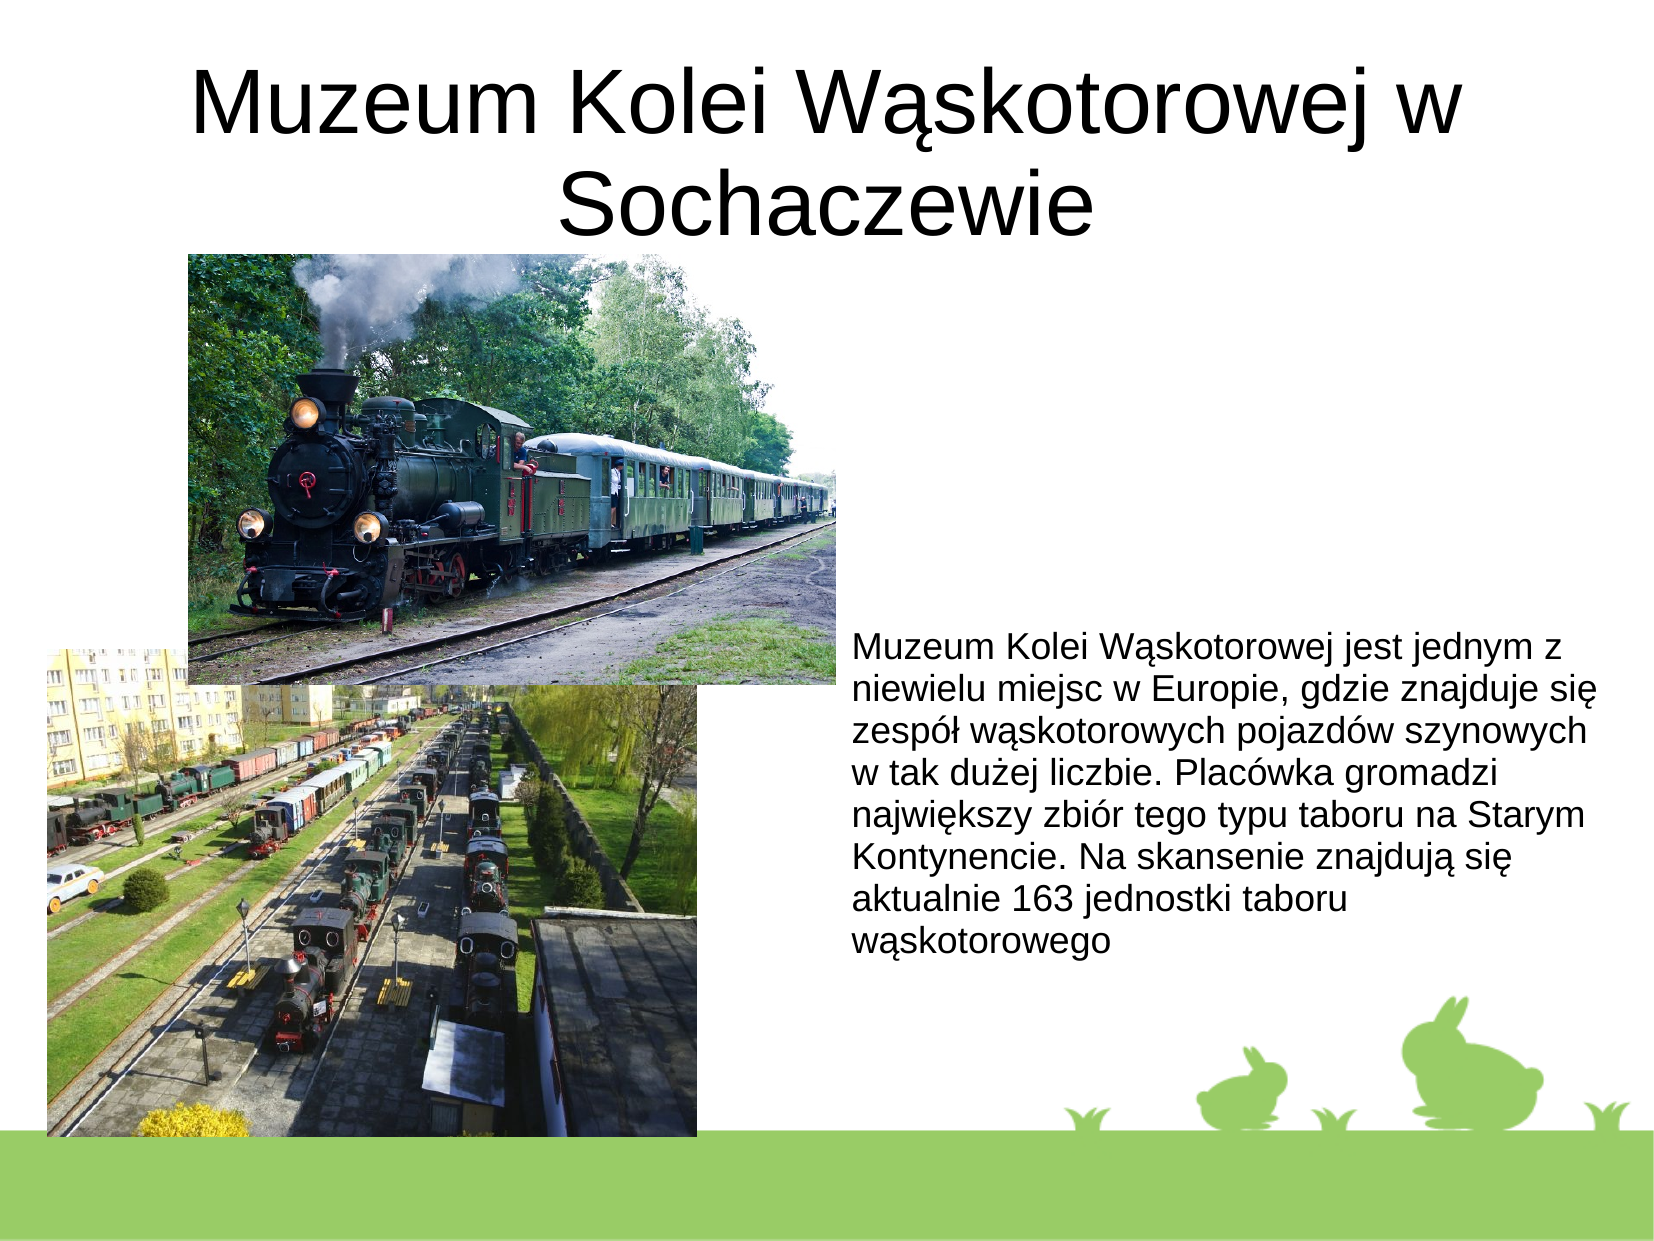

Muzeum Kolei Wąskotorowej w Sochaczewie
#
Muzeum Kolei Wąskotorowej jest jednym z niewielu miejsc w Europie, gdzie znajduje się zespół wąskotorowych pojazdów szynowych w tak dużej liczbie. Placówka gromadzi największy zbiór tego typu taboru na Starym Kontynencie. Na skansenie znajdują się aktualnie 163 jednostki taboru wąskotorowego